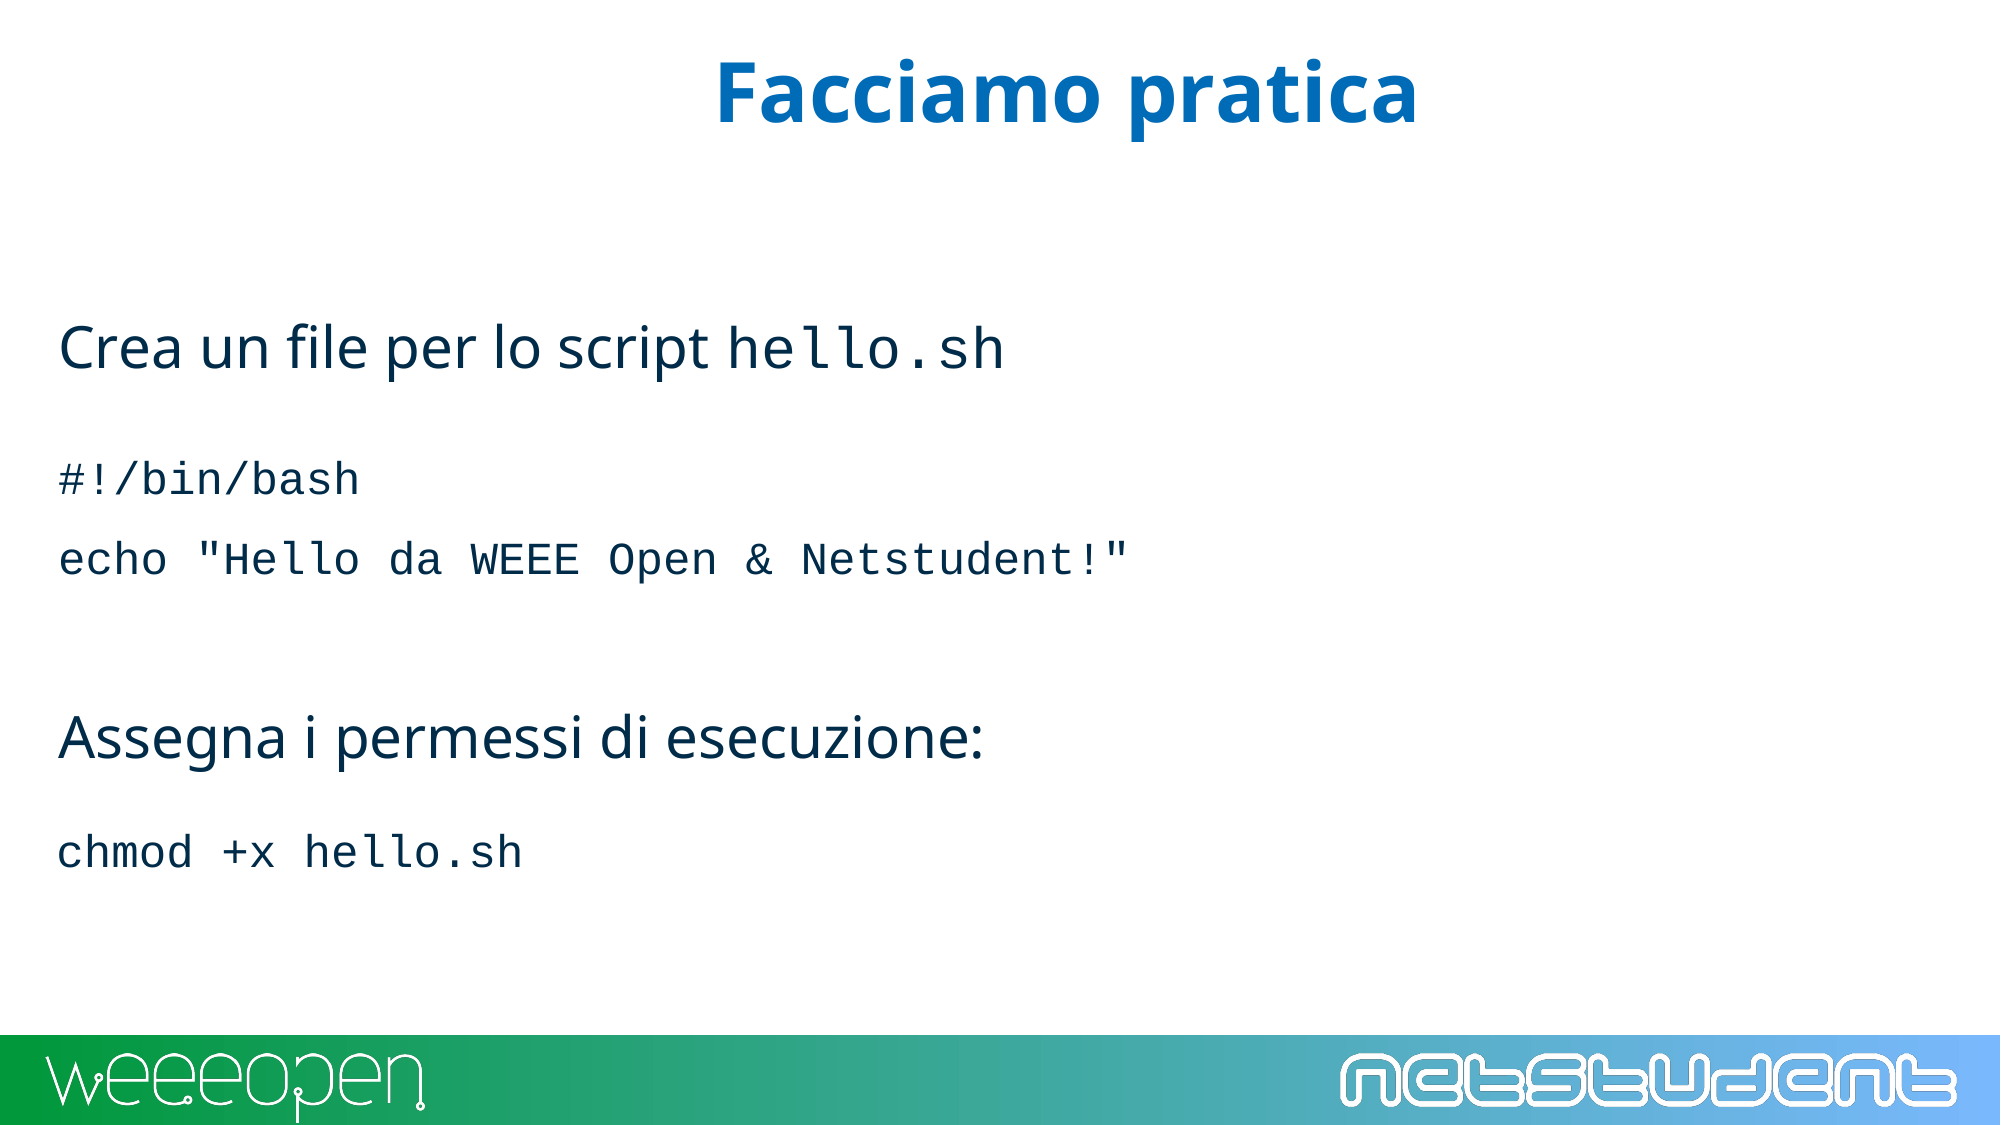

Facciamo pratica
Crea un file per lo script hello.sh
#!/bin/bash
echo "Hello da WEEE Open & Netstudent!"
Assegna i permessi di esecuzione:
chmod +x hello.sh